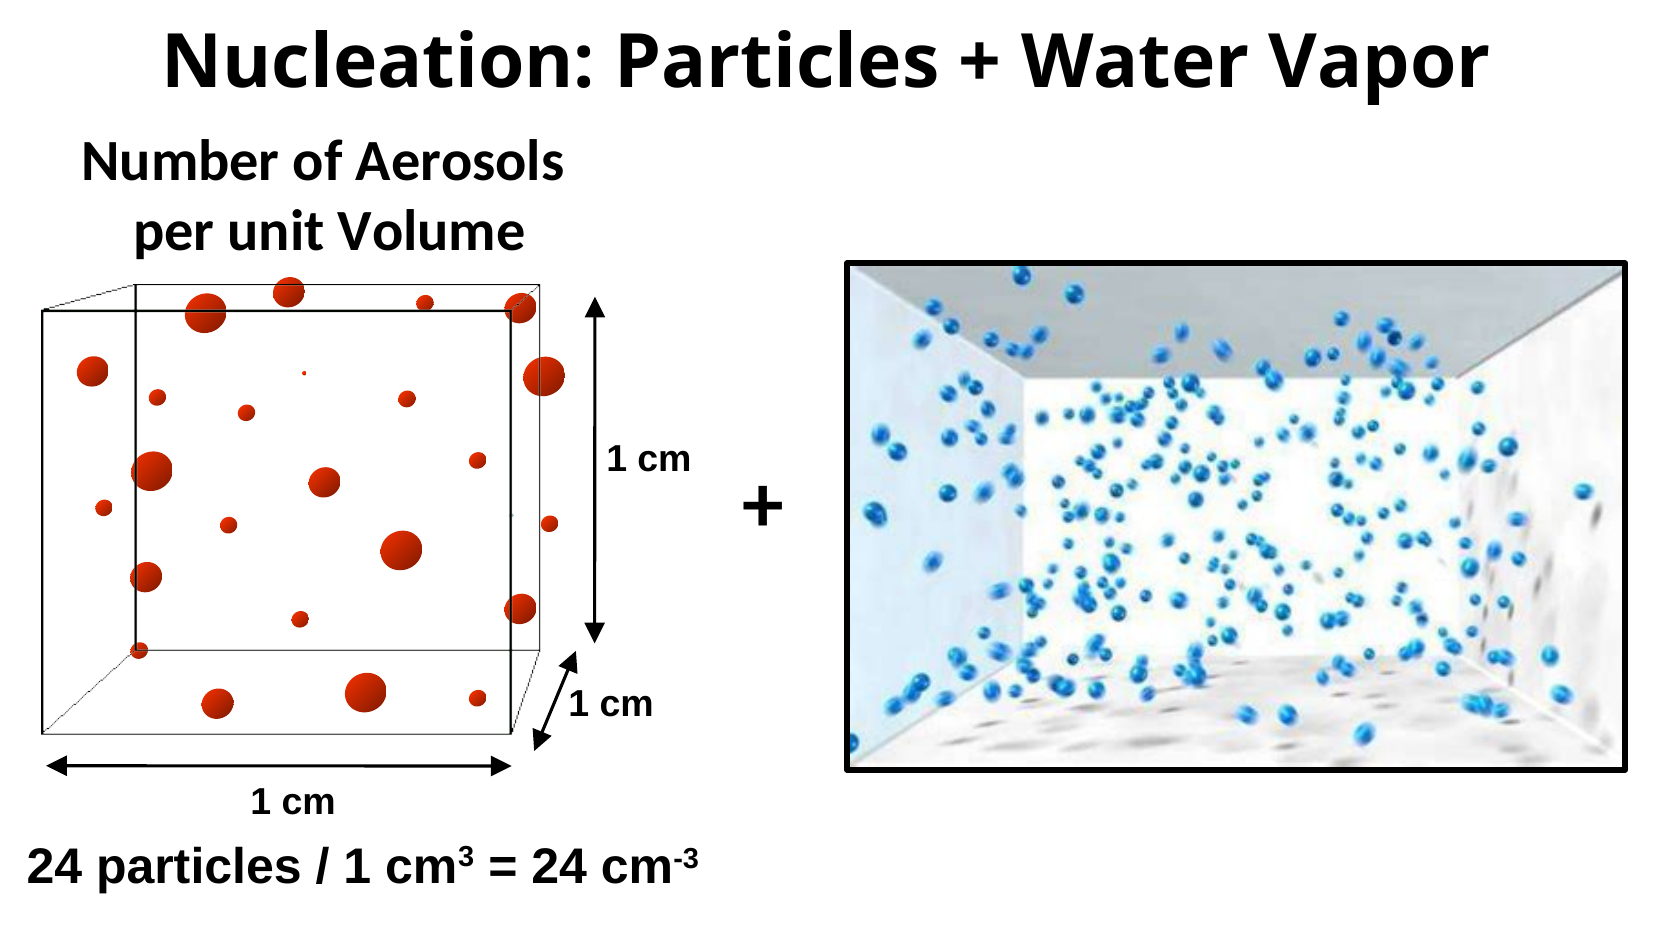

# Nucleation: Particles + Water Vapor
Number of Aerosols
per unit Volume
1 cm
+
1 cm
1 cm
24 particles / 1 cm3 = 24 cm-3